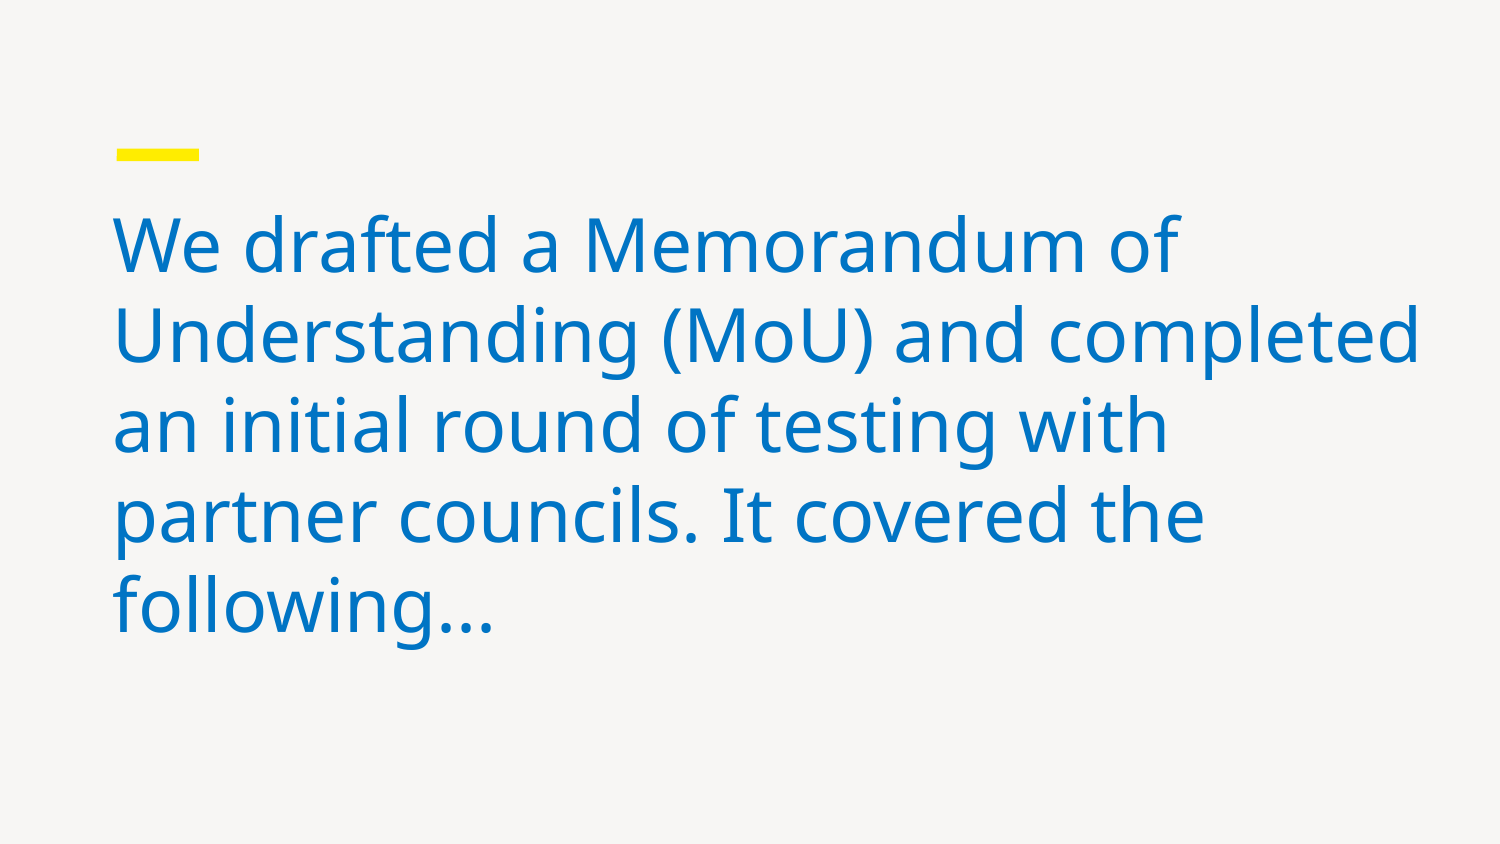

# We drafted a Memorandum of Understanding (MoU) and completed an initial round of testing with partner councils. It covered the following...